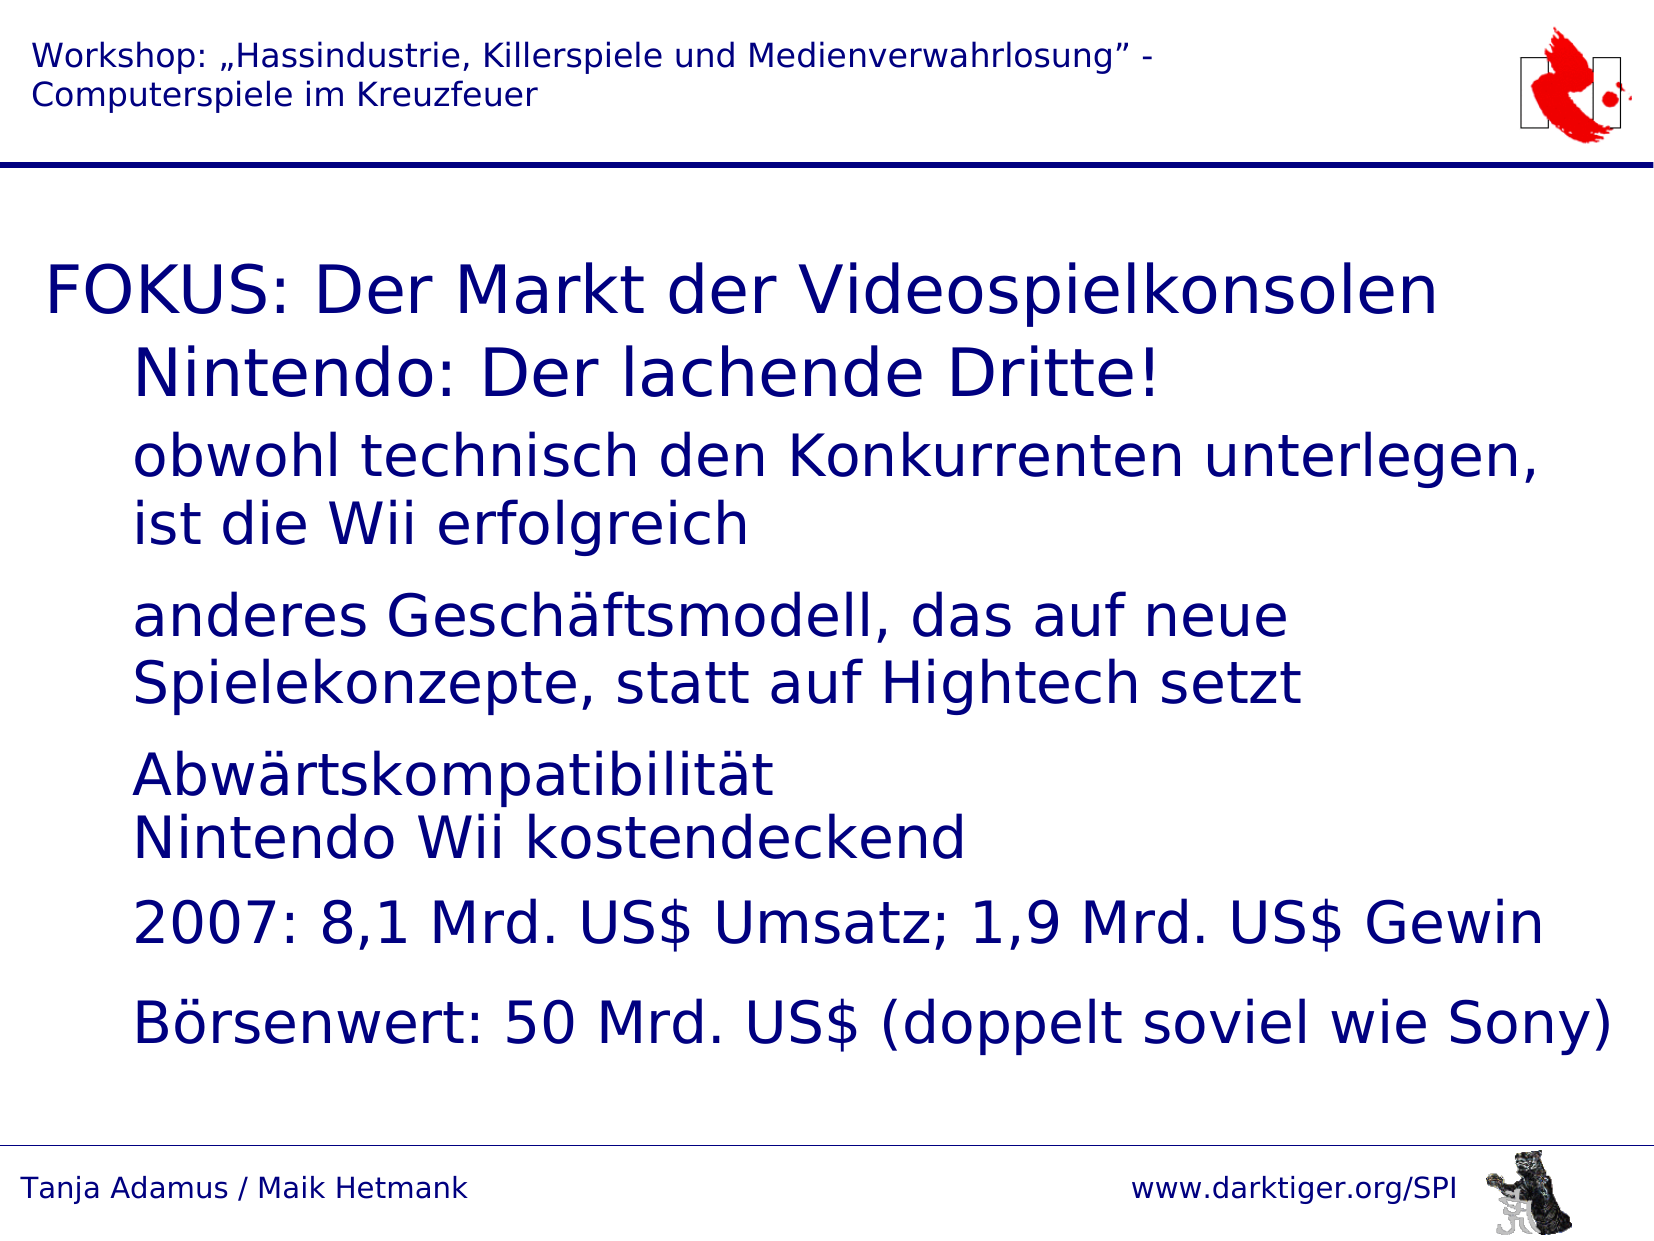

Workshop: „Hassindustrie, Killerspiele und Medienverwahrlosung” - Computerspiele im Kreuzfeuer
FOKUS: Der Markt der Videospielkonsolen
Nintendo: Der lachende Dritte!
obwohl technisch den Konkurrenten unterlegen, ist die Wii erfolgreich
anderes Geschäftsmodell, das auf neue Spielekonzepte, statt auf Hightech setzt
Abwärtskompatibilität
Nintendo Wii kostendeckend
2007: 8,1 Mrd. US$ Umsatz; 1,9 Mrd. US$ Gewin
Börsenwert: 50 Mrd. US$ (doppelt soviel wie Sony)